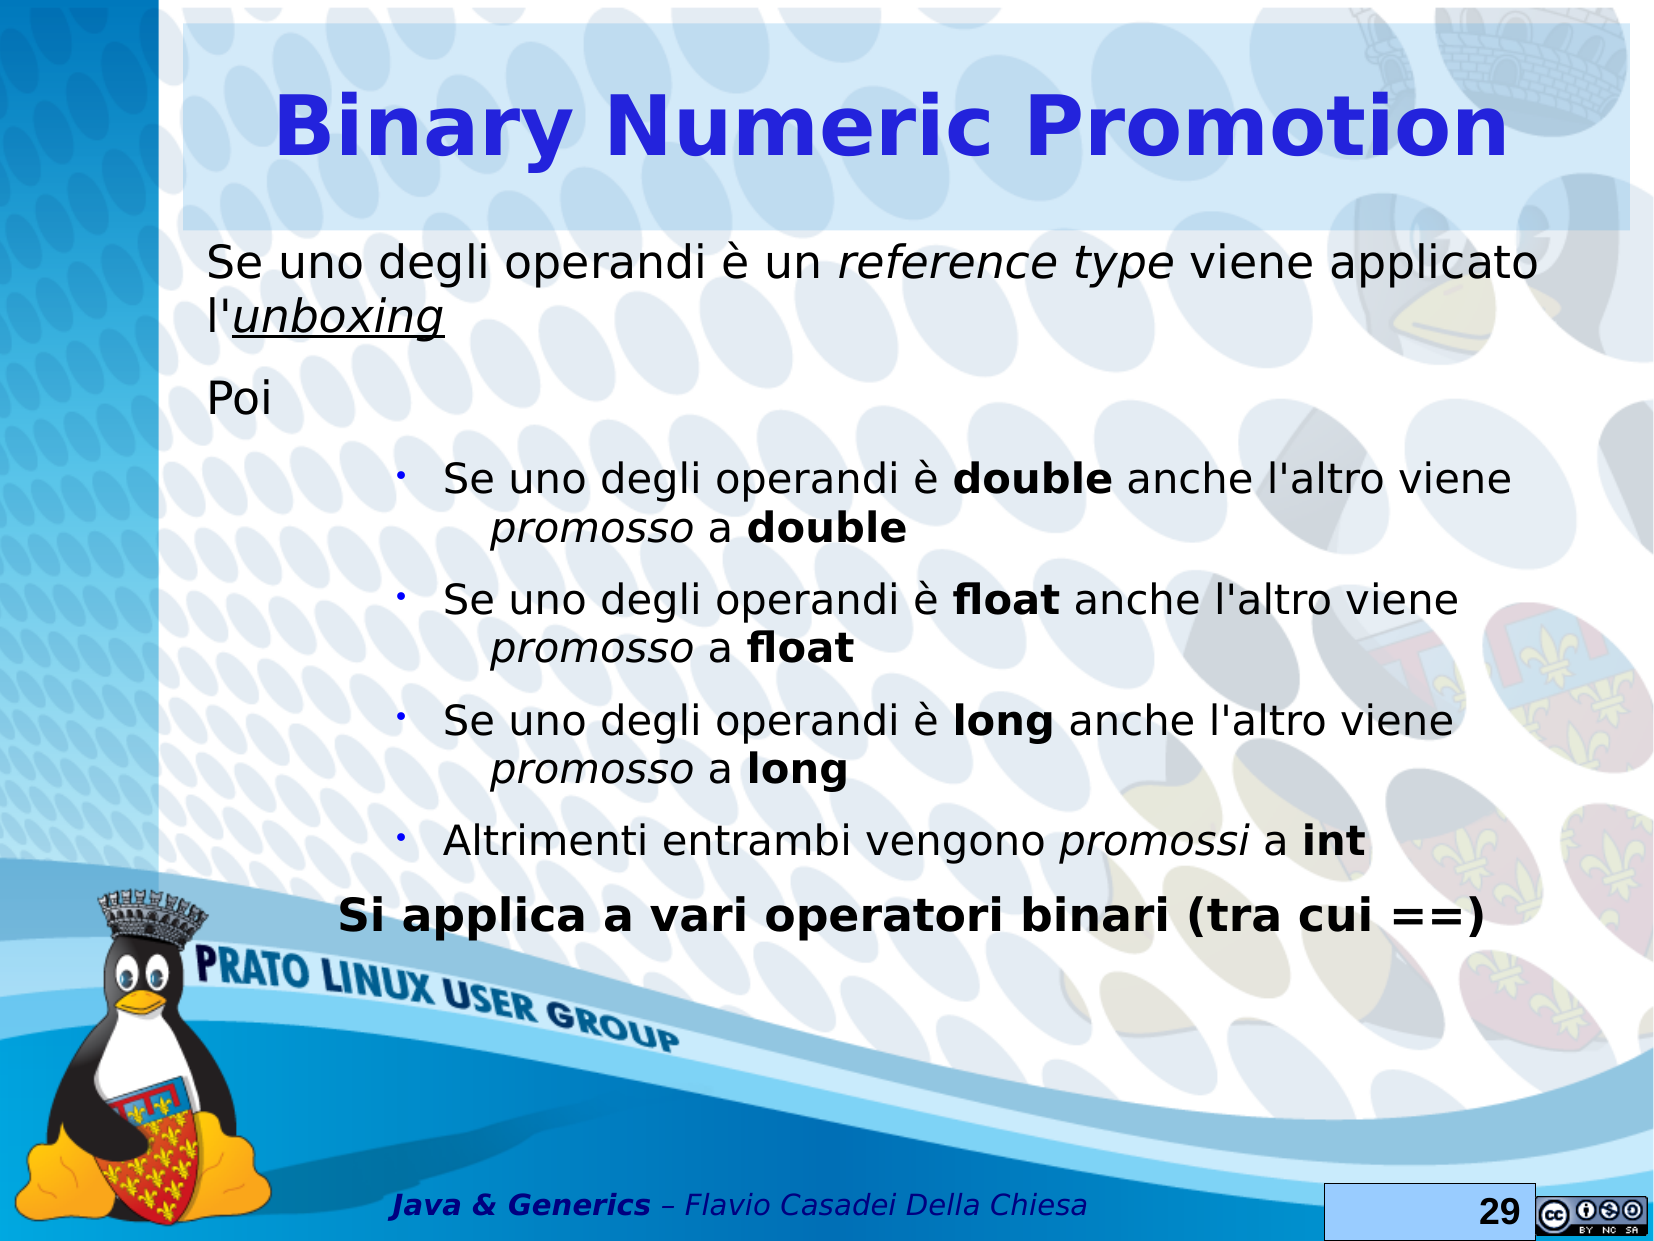

# Binary Numeric Promotion
Se uno degli operandi è un reference type viene applicato l'unboxing
Poi
Se uno degli operandi è double anche l'altro viene promosso a double
Se uno degli operandi è float anche l'altro viene promosso a float
Se uno degli operandi è long anche l'altro viene promosso a long
Altrimenti entrambi vengono promossi a int
Si applica a vari operatori binari (tra cui ==)